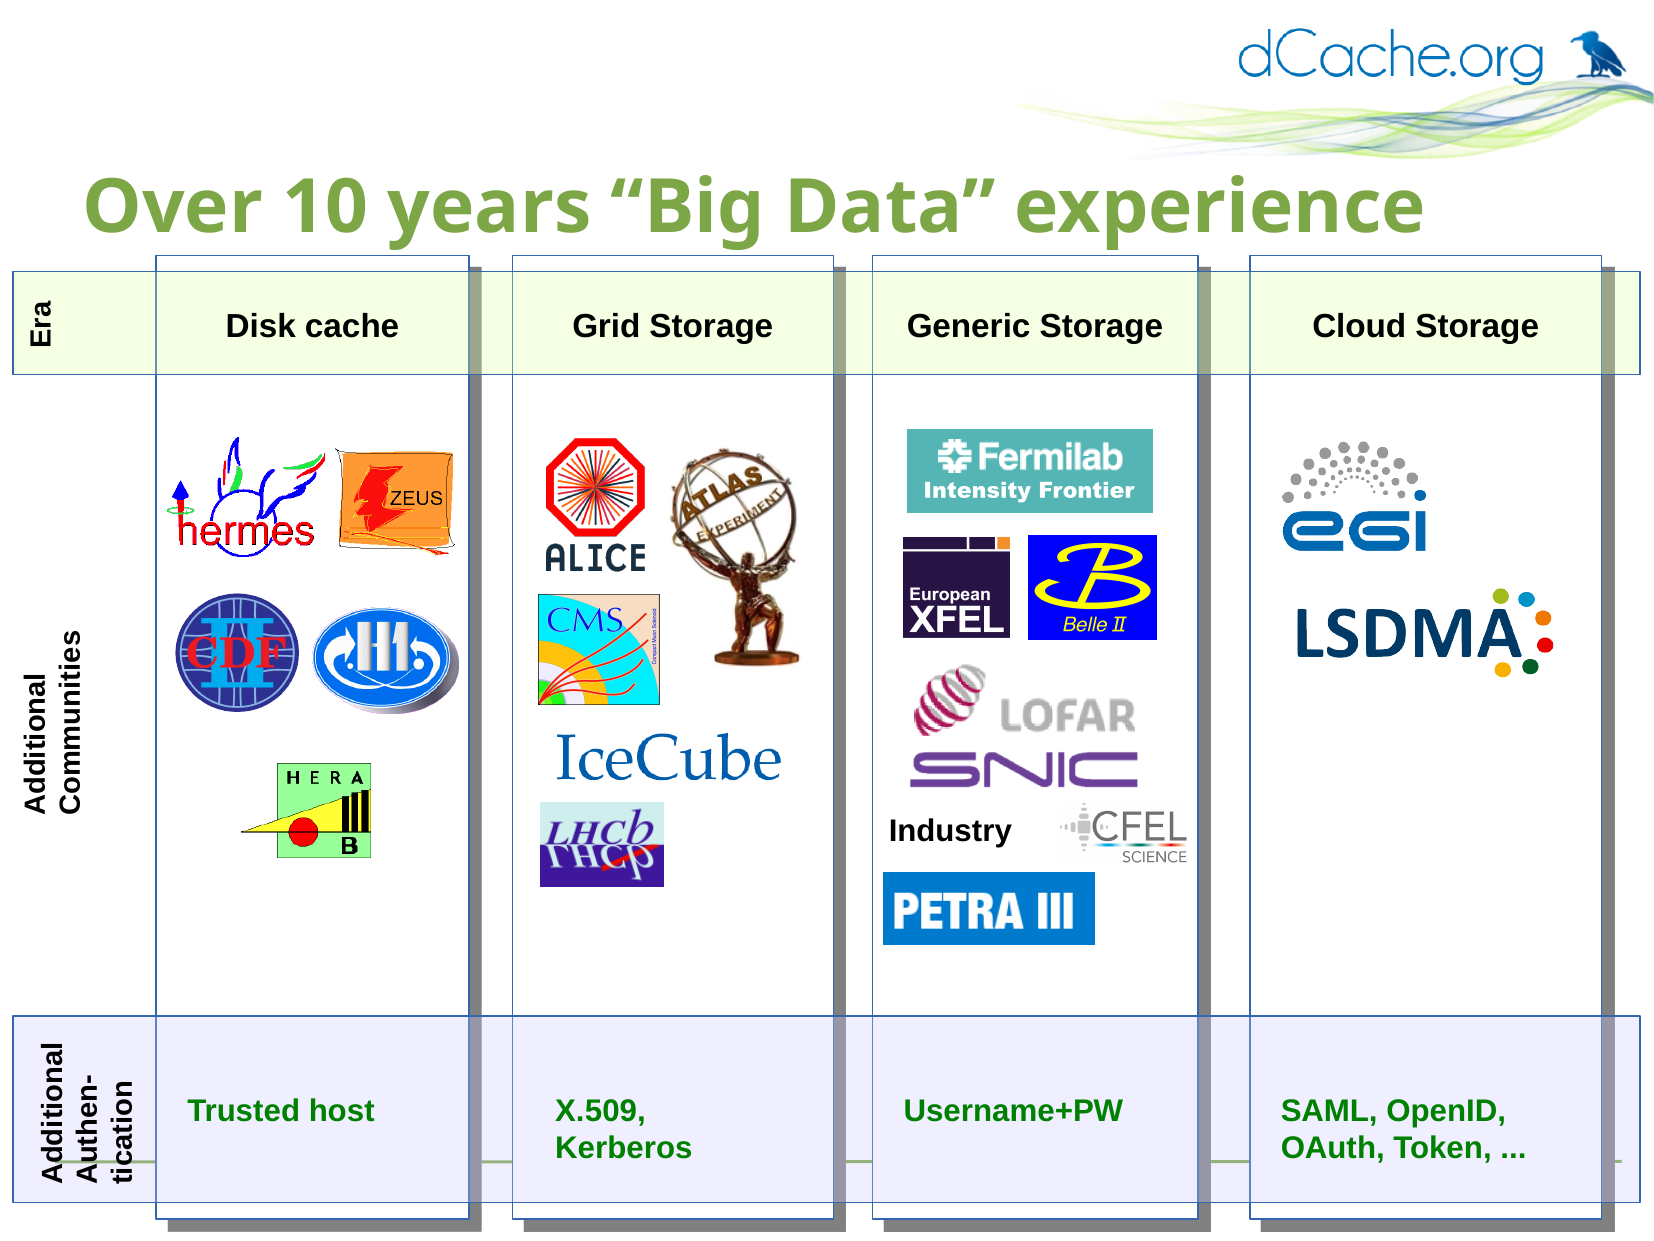

# Over 10 years “Big Data” experience
Era
Disk cache
Grid Storage
Generic Storage
Cloud Storage
Additional Communities
Industry
Additional
Authen-
tication
Trusted host
X.509,
Kerberos
Username+PW
SAML, OpenID,
OAuth, Token, ...